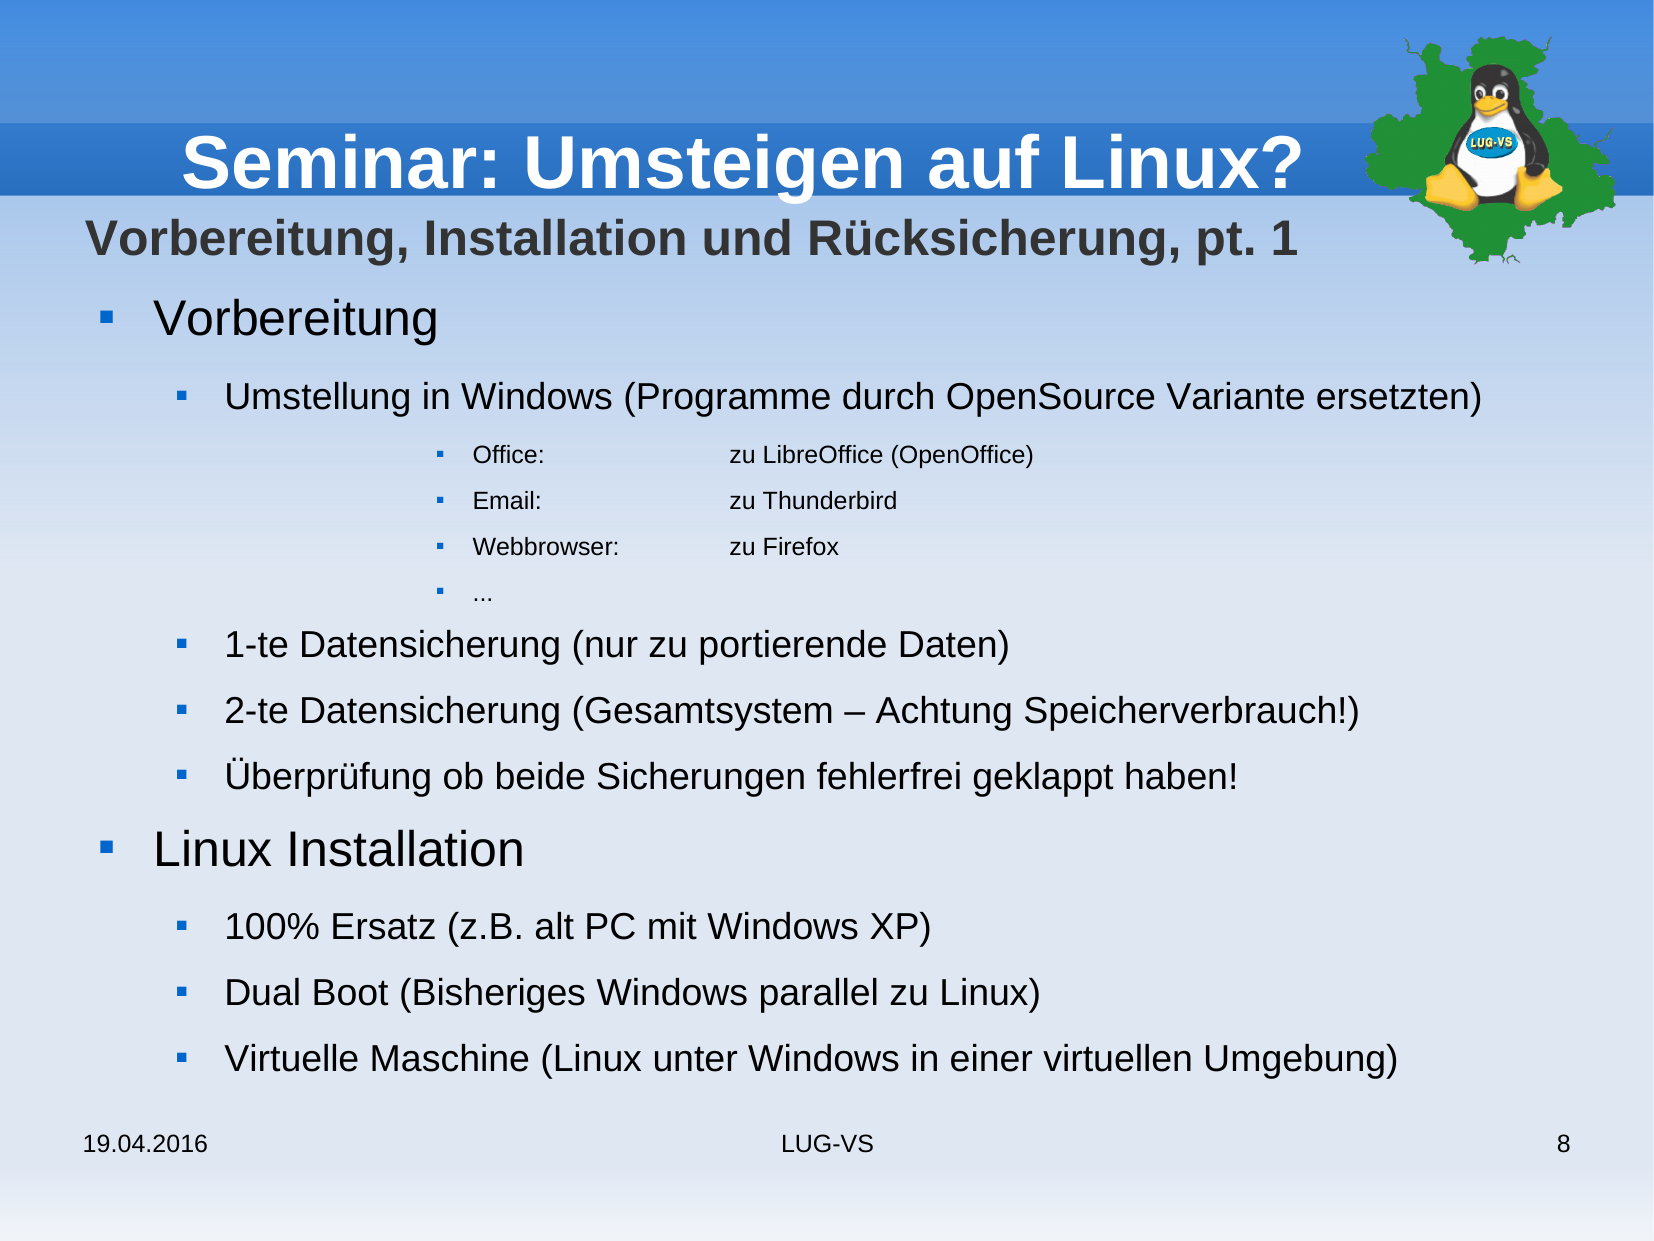

Seminar: Umsteigen auf Linux?
Vorbereitung, Installation und Rücksicherung, pt. 1
# Vorbereitung
Umstellung in Windows (Programme durch OpenSource Variante ersetzten)
Office:			zu LibreOffice (OpenOffice)
Email:			zu Thunderbird
Webbrowser:		zu Firefox
...
1-te Datensicherung (nur zu portierende Daten)
2-te Datensicherung (Gesamtsystem – Achtung Speicherverbrauch!)
Überprüfung ob beide Sicherungen fehlerfrei geklappt haben!
Linux Installation
100% Ersatz (z.B. alt PC mit Windows XP)
Dual Boot (Bisheriges Windows parallel zu Linux)
Virtuelle Maschine (Linux unter Windows in einer virtuellen Umgebung)
19.04.2016
LUG-VS
8